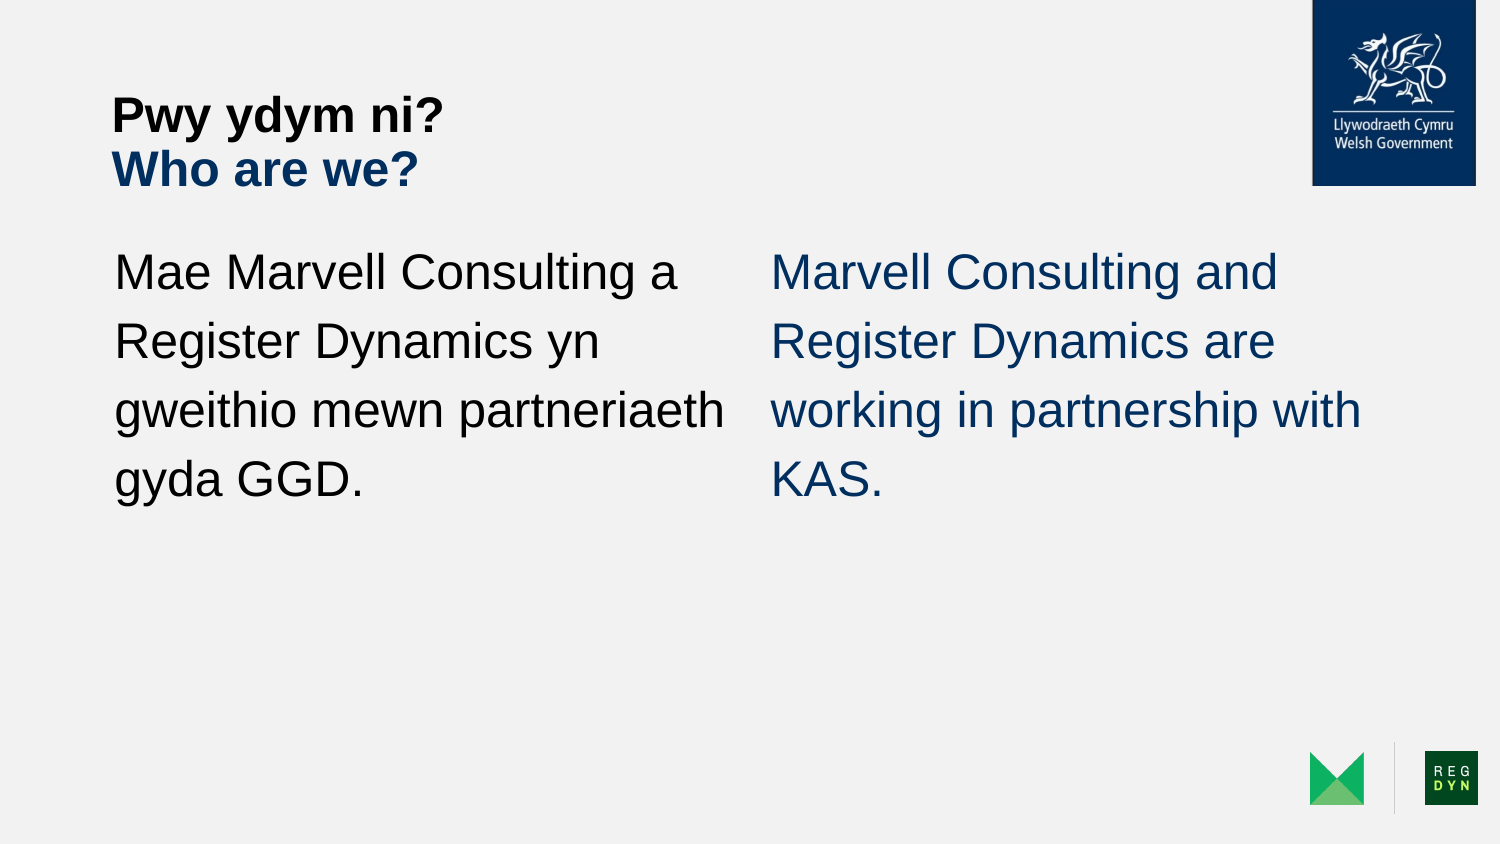

Pwy ydym ni?
Who are we?
Mae Marvell Consulting a Register Dynamics yn gweithio mewn partneriaeth gyda GGD.
# Marvell Consulting and Register Dynamics are working in partnership with KAS.